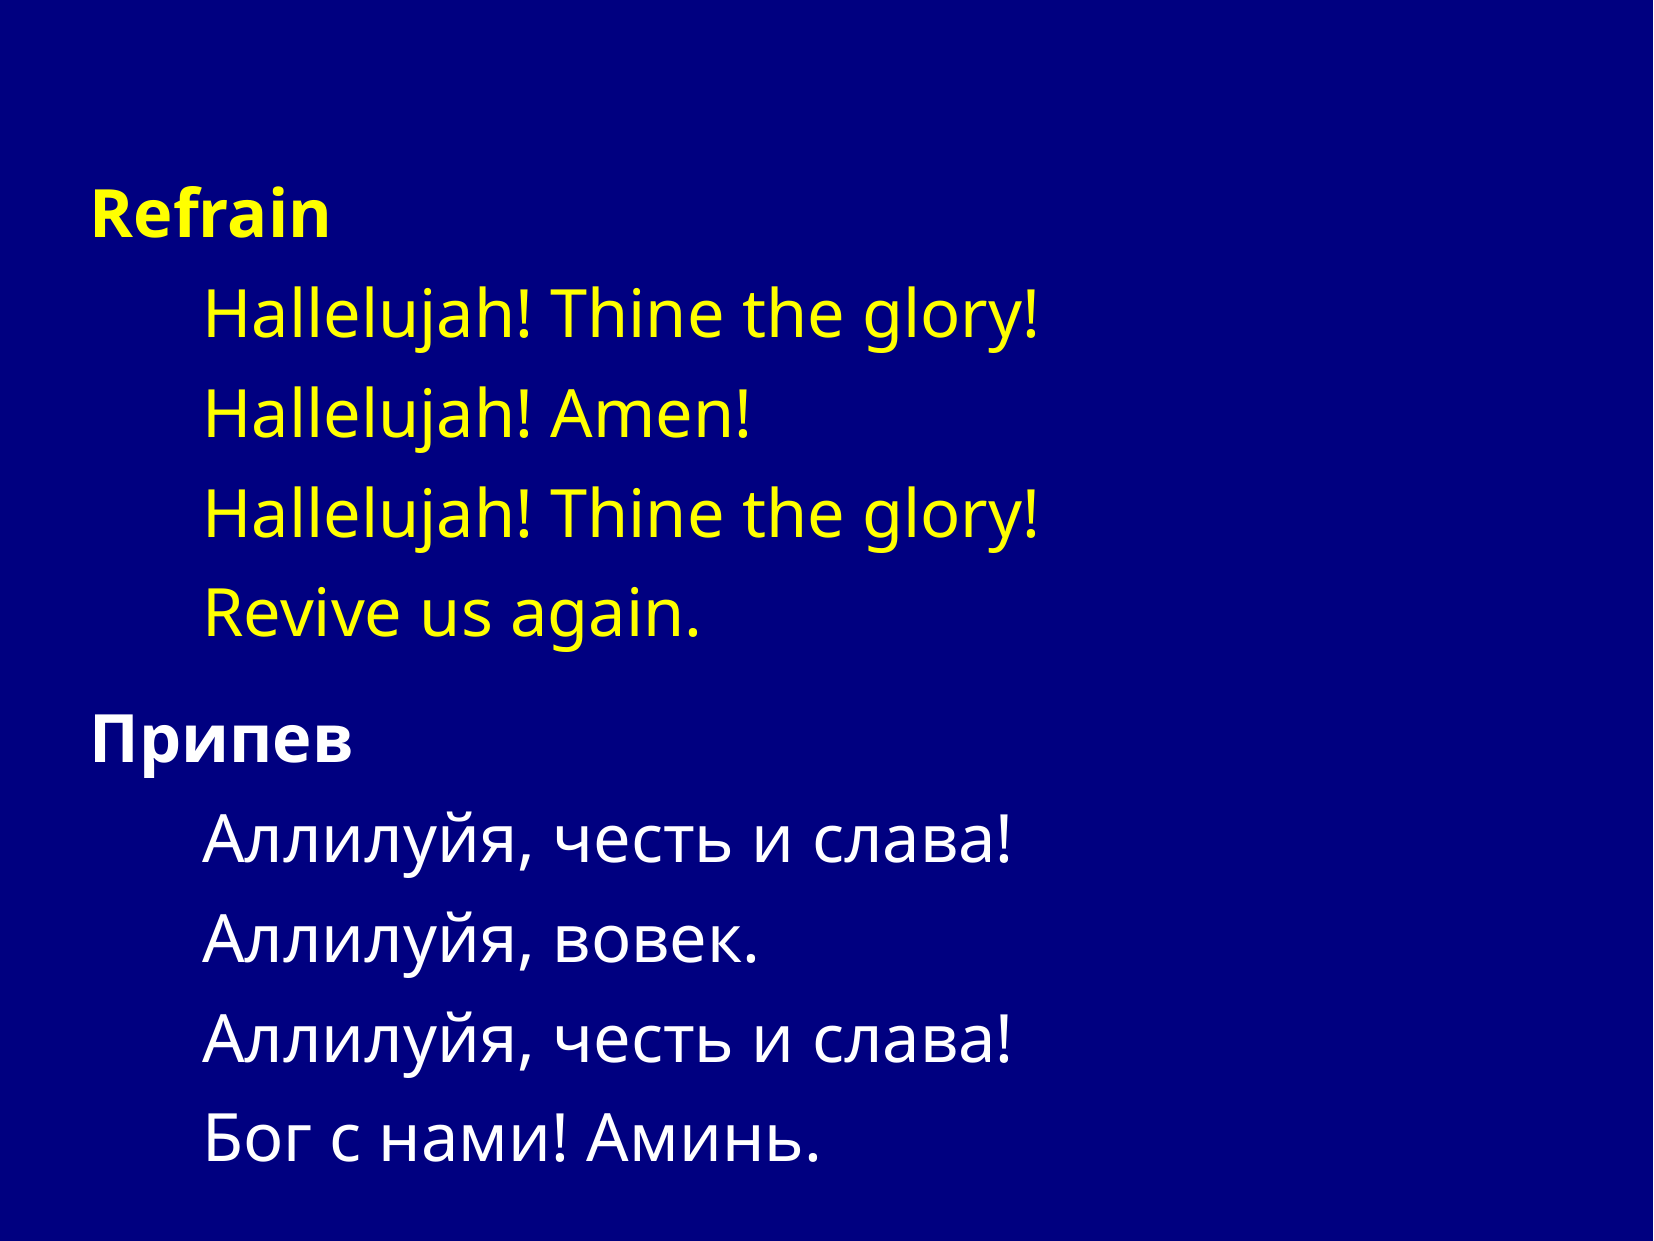

Refrain
	Hallelujah! Thine the glory!
	Hallelujah! Amen!
	Hallelujah! Thine the glory!
	Revive us again.
Припев
	Аллилуйя, честь и слава!
	Аллилуйя, вовек.
	Аллилуйя, честь и слава!
	Бог с нами! Аминь.